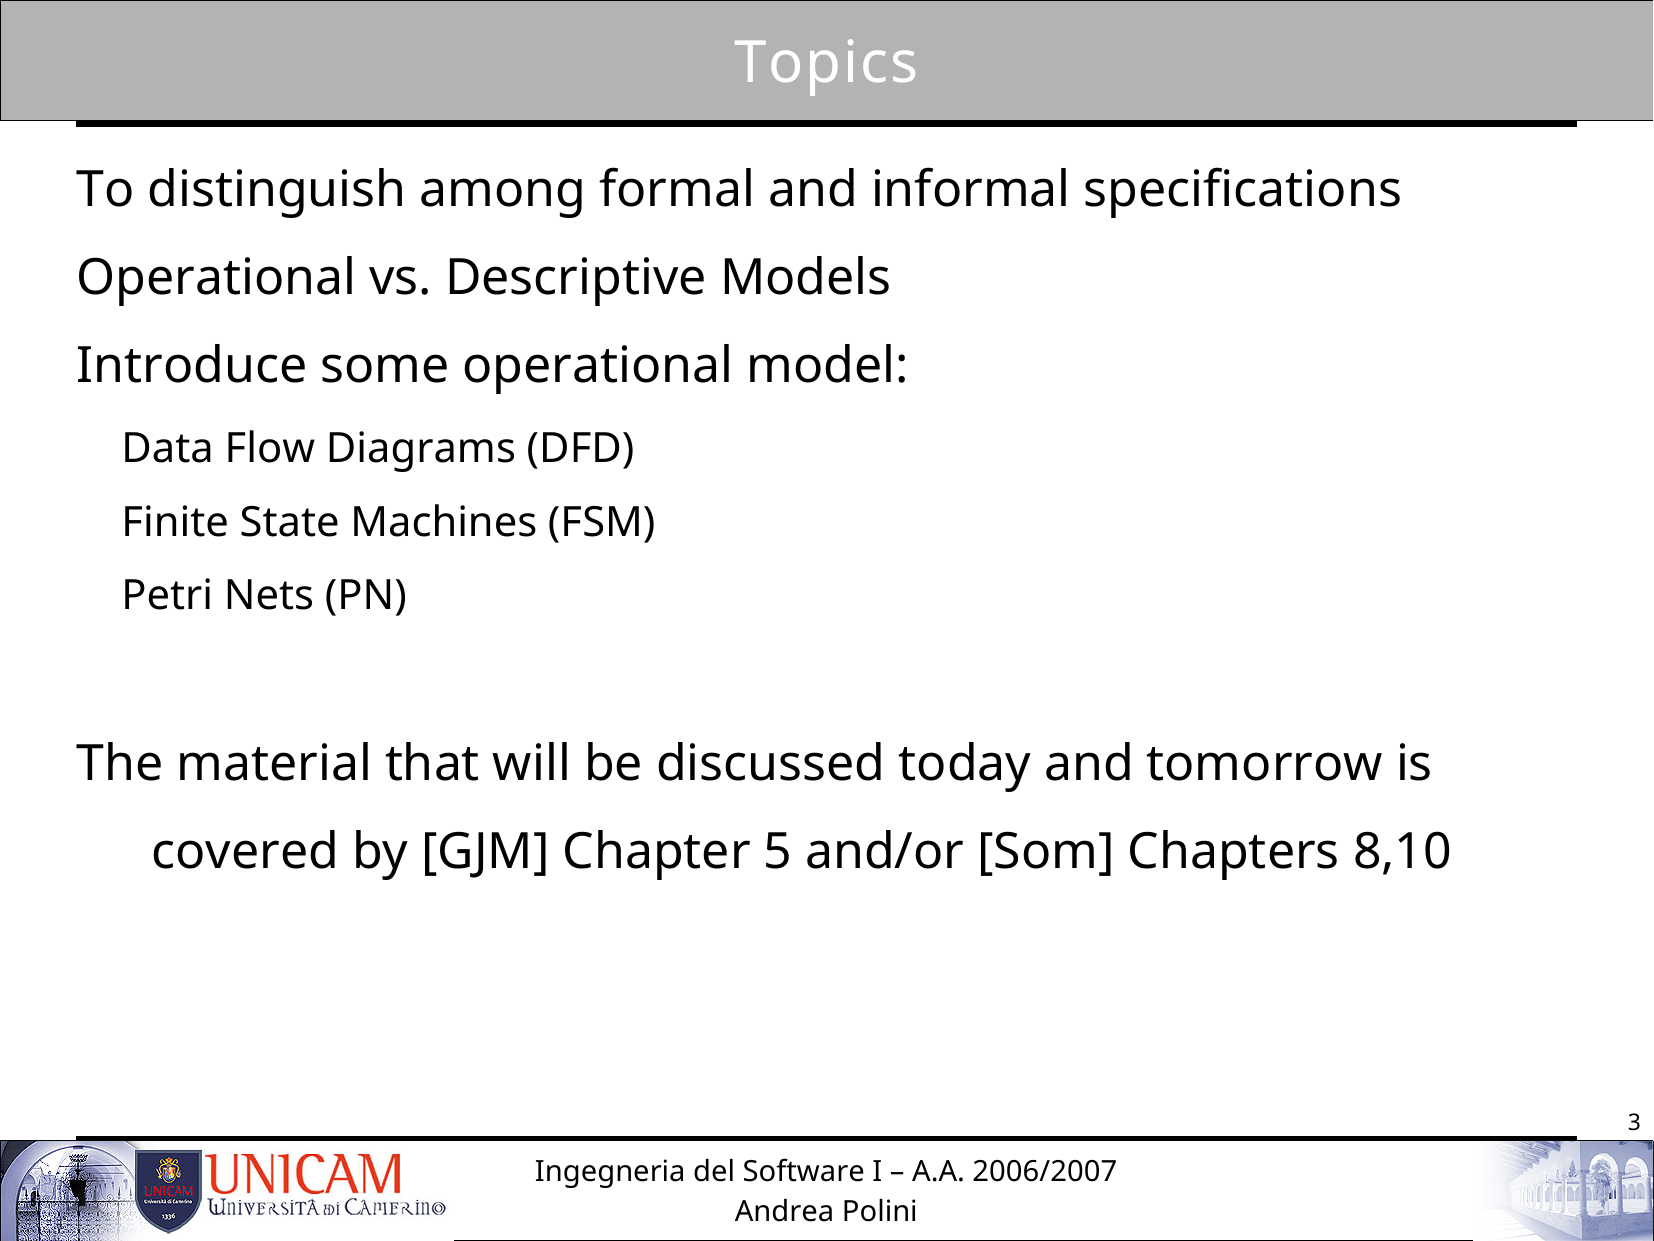

# Topics
To distinguish among formal and informal specifications
Operational vs. Descriptive Models
Introduce some operational model:
Data Flow Diagrams (DFD)
Finite State Machines (FSM)
Petri Nets (PN)
The material that will be discussed today and tomorrow is covered by [GJM] Chapter 5 and/or [Som] Chapters 8,10
3